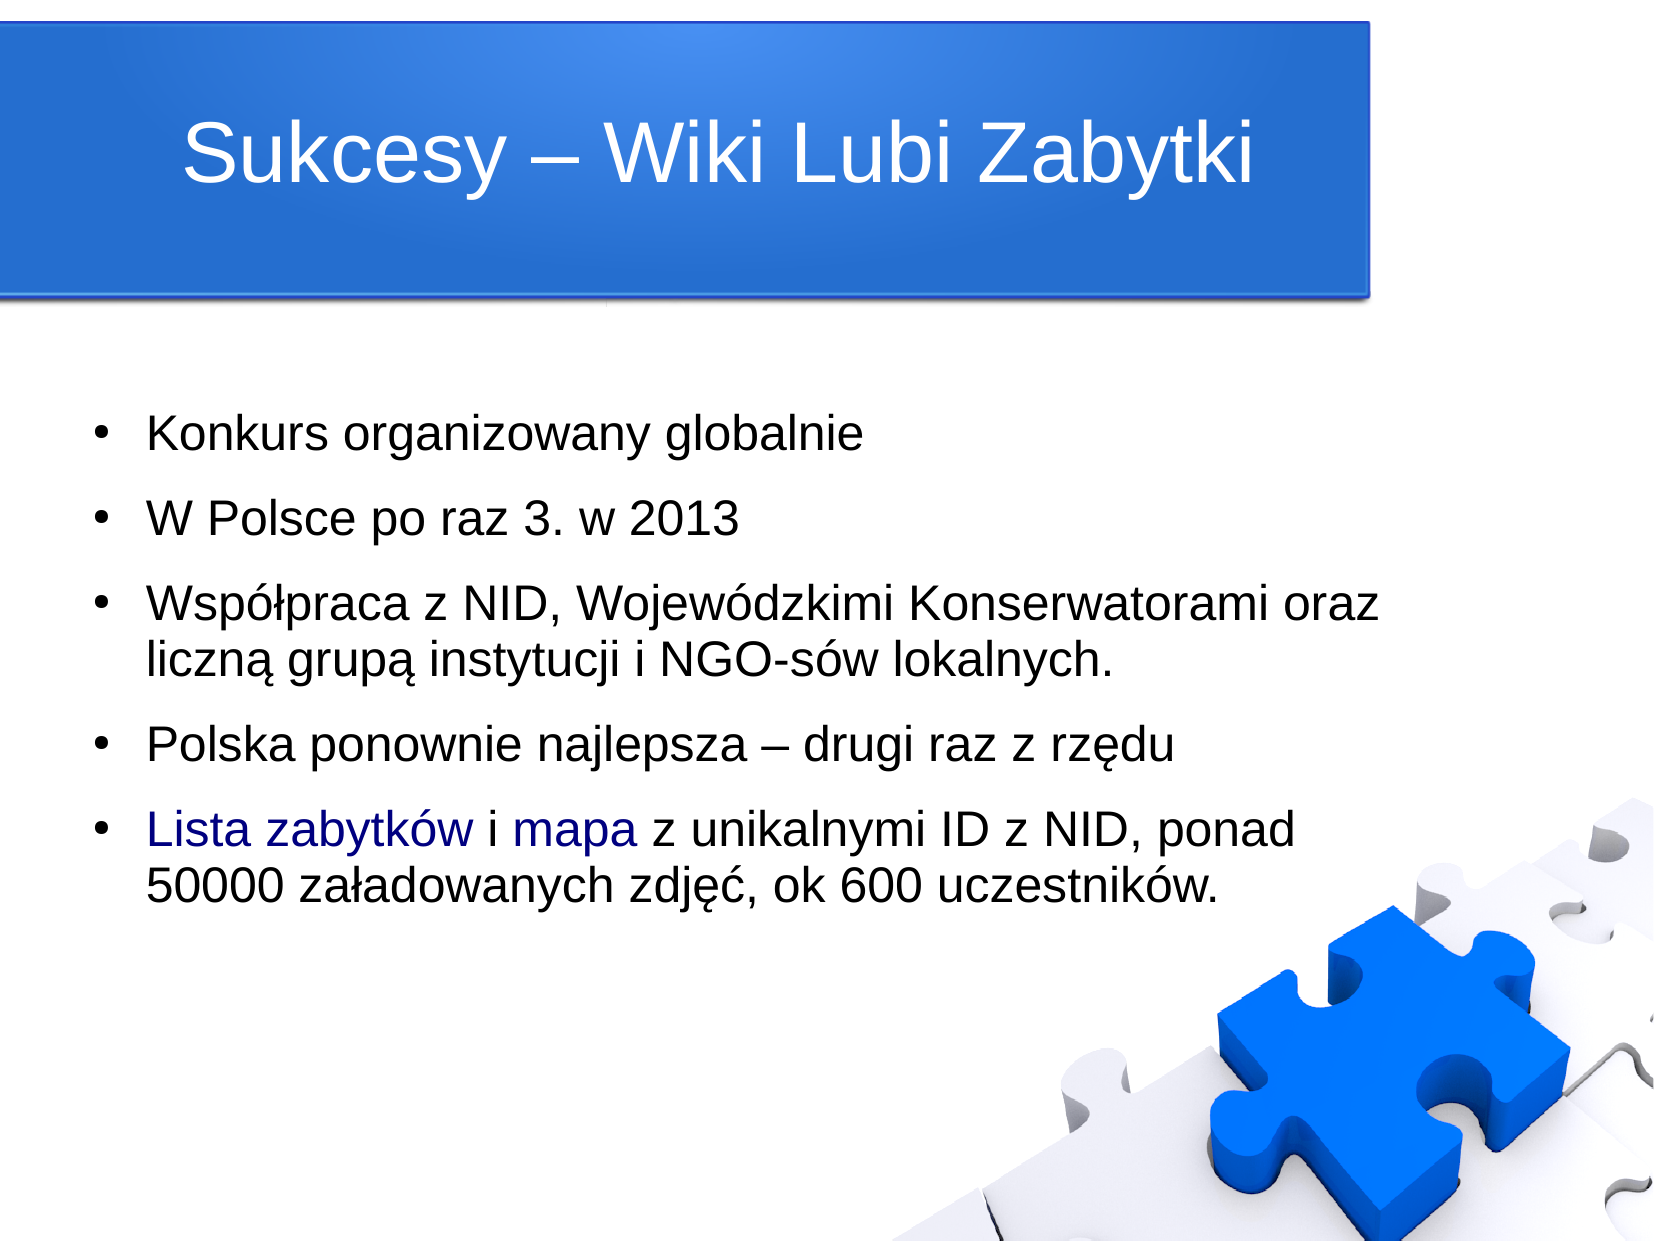

# Sukcesy – Wiki Lubi Zabytki
Konkurs organizowany globalnie
W Polsce po raz 3. w 2013
Współpraca z NID, Wojewódzkimi Konserwatorami oraz liczną grupą instytucji i NGO-sów lokalnych.
Polska ponownie najlepsza – drugi raz z rzędu
Lista zabytków i mapa z unikalnymi ID z NID, ponad 50000 załadowanych zdjęć, ok 600 uczestników.